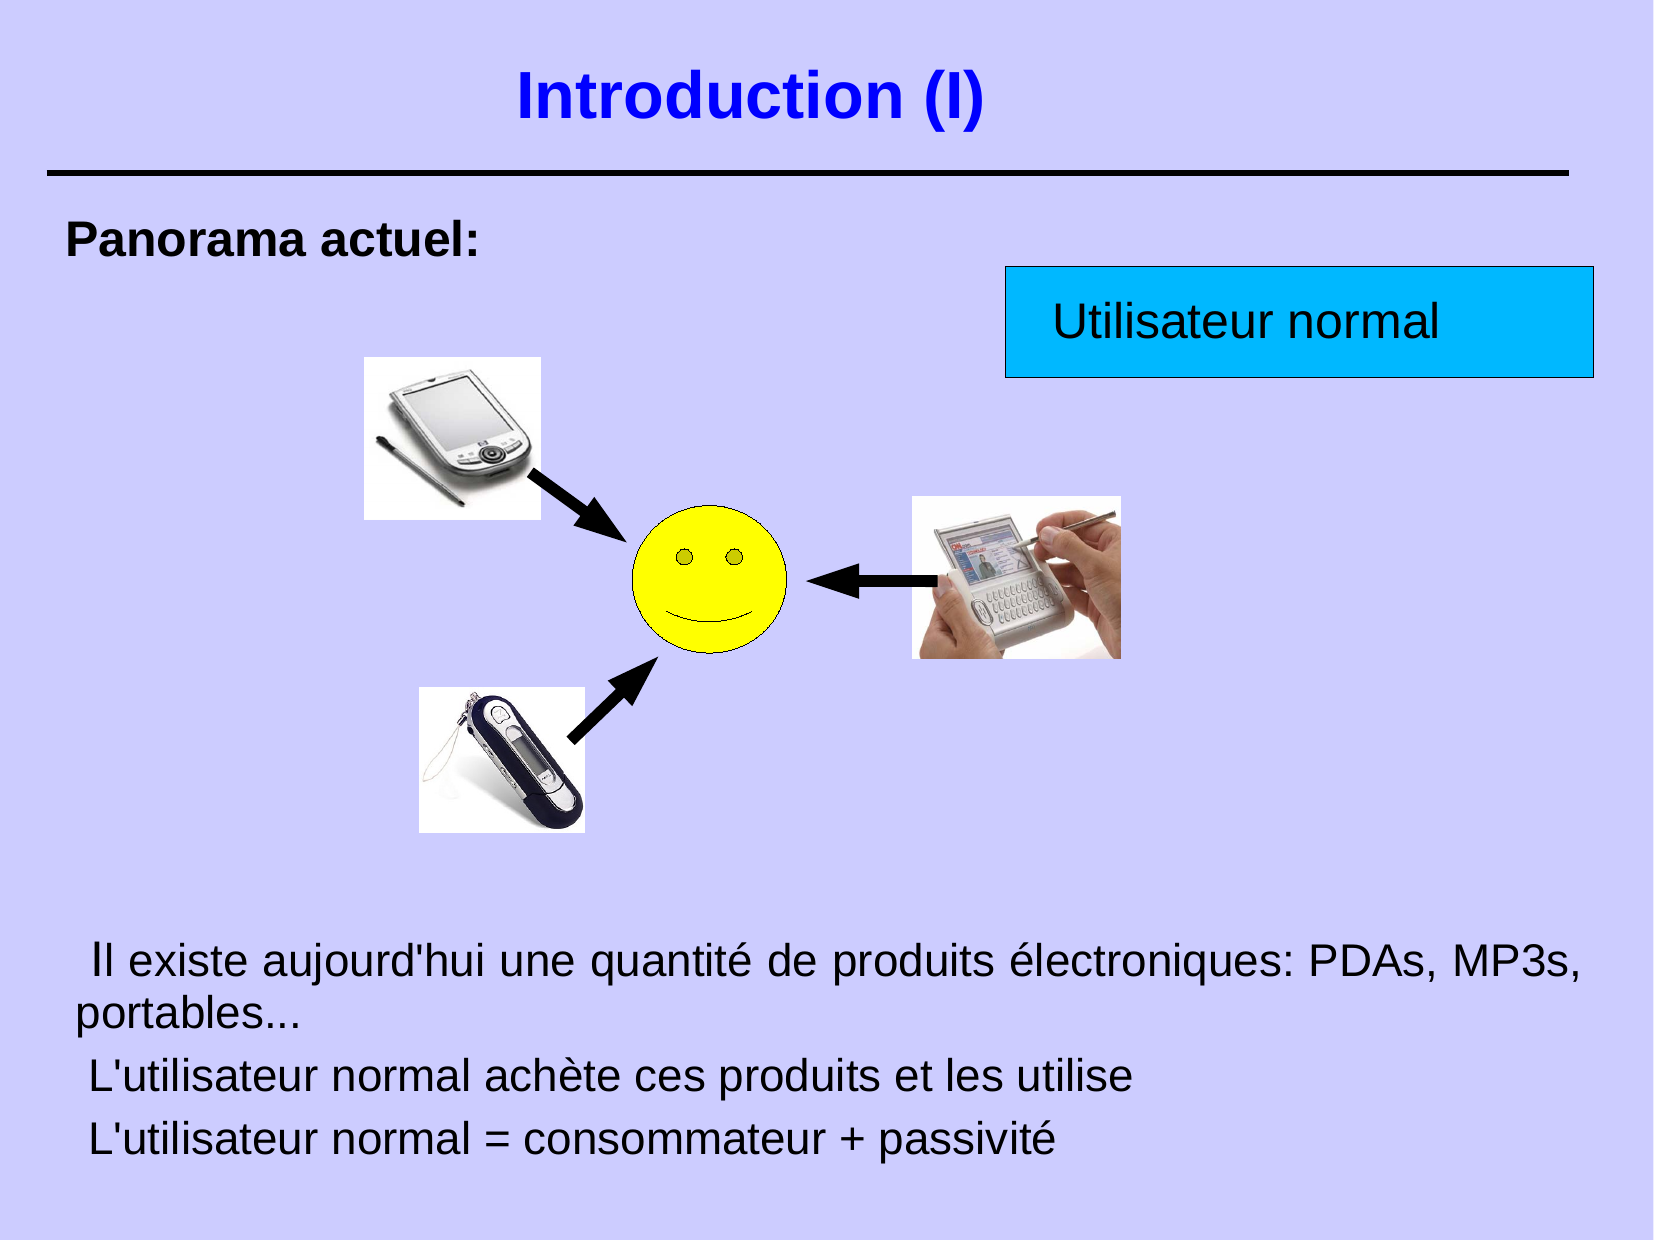

# Introduction (I)
 Panorama actuel:
 Utilisateur normal
 Il existe aujourd'hui une quantité de produits électroniques: PDAs, MP3s, portables...
 L'utilisateur normal achète ces produits et les utilise
 L'utilisateur normal = consommateur + passivité